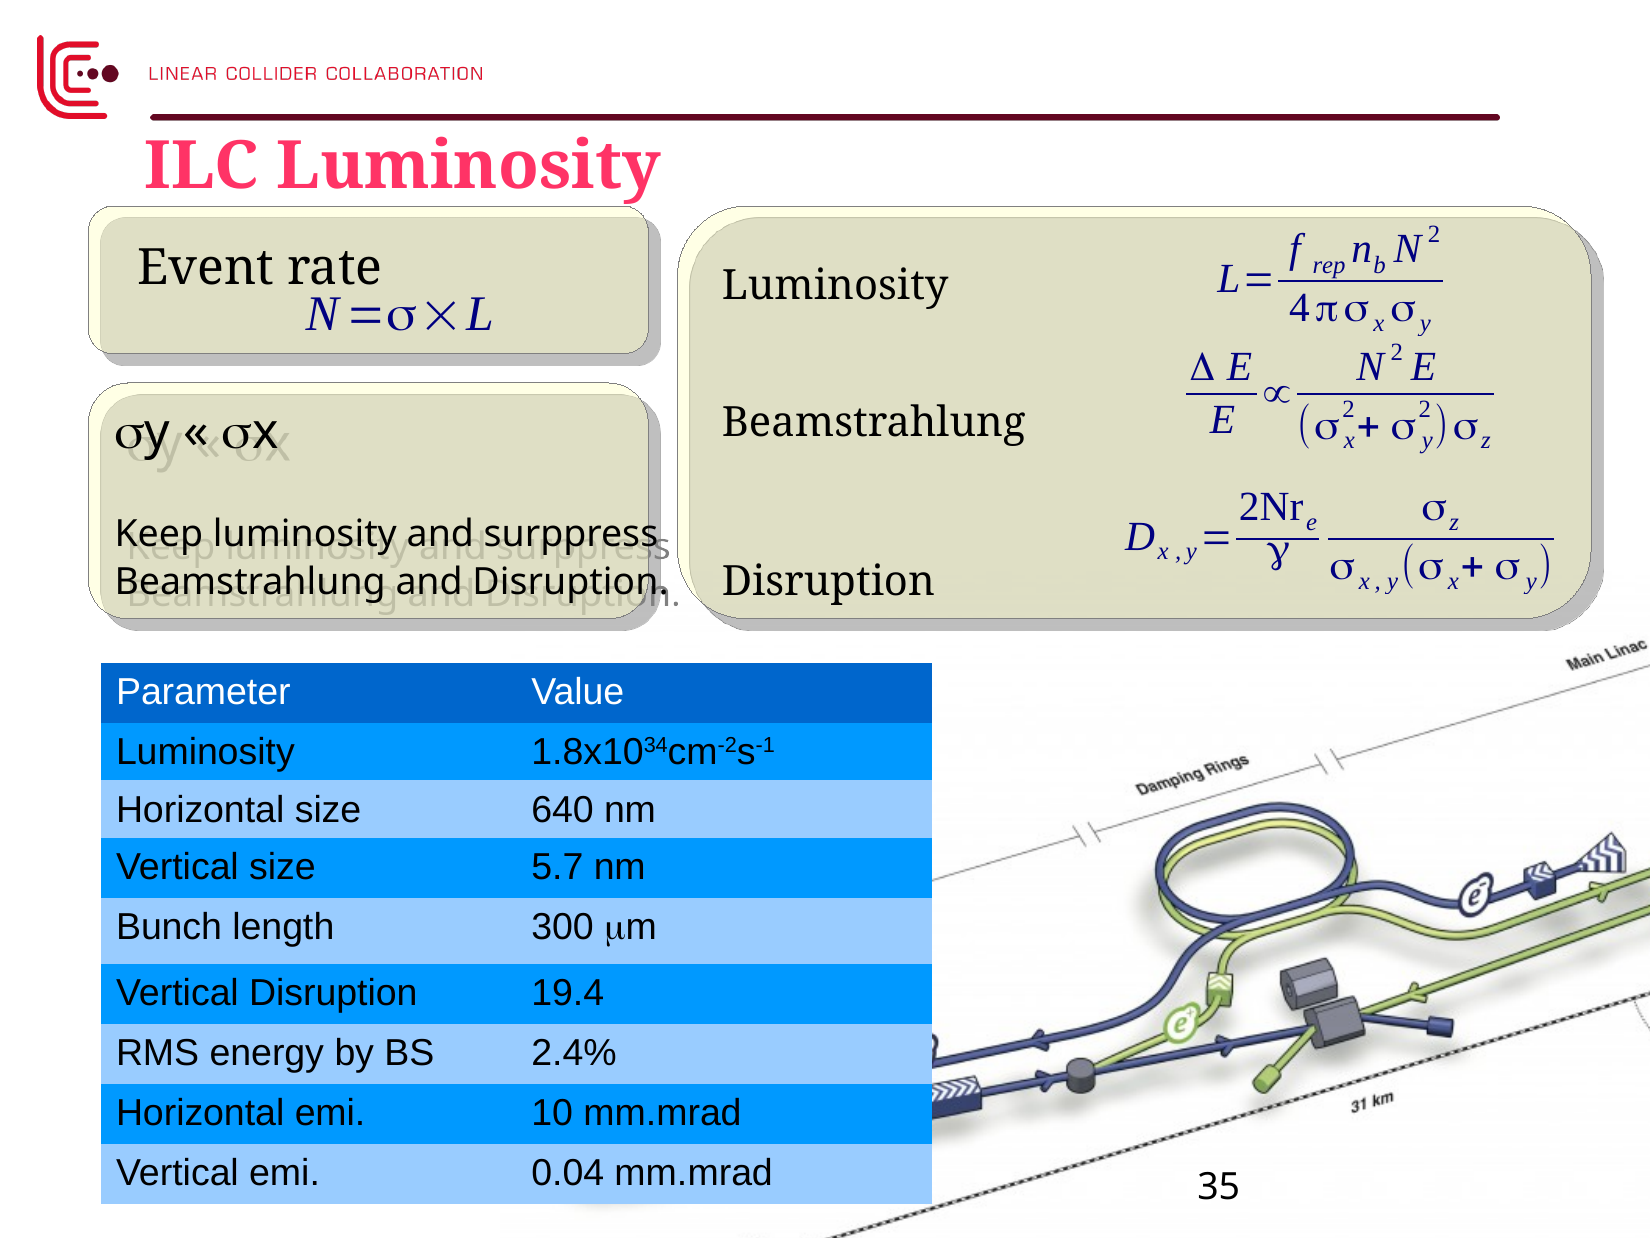

# ILC Luminosity
Event rate
Luminosity
Beamstrahlung
Disruption
sy « sx
Keep luminosity and surppress
Beamstrahlung and Disruption.
| Parameter | Value |
| --- | --- |
| Luminosity | 1.8x1034cm-2s-1 |
| Horizontal size | 640 nm |
| Vertical size | 5.7 nm |
| Bunch length | 300 mm |
| Vertical Disruption | 19.4 |
| RMS energy by BS | 2.4% |
| Horizontal emi. | 10 mm.mrad |
| Vertical emi. | 0.04 mm.mrad |